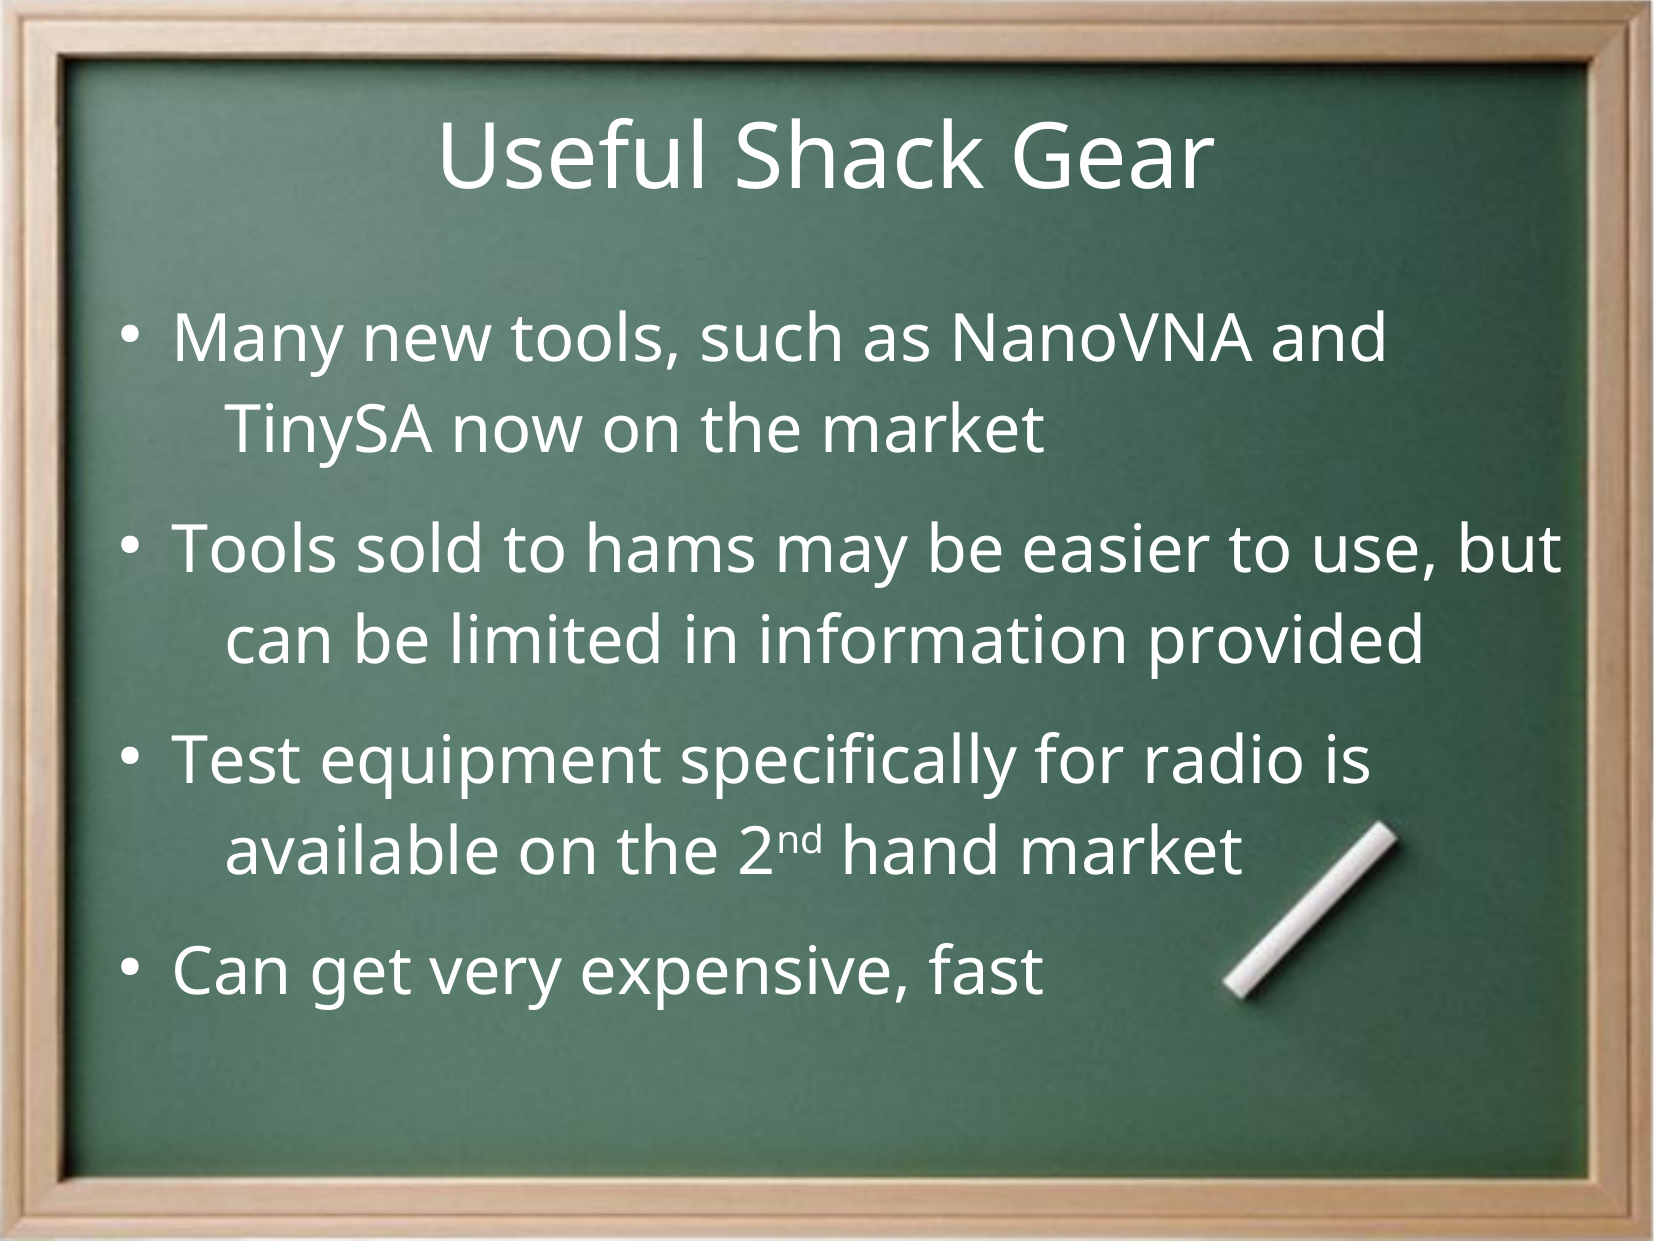

# Useful Shack Gear
Many new tools, such as NanoVNA and TinySA now on the market
Tools sold to hams may be easier to use, but can be limited in information provided
Test equipment specifically for radio is available on the 2nd hand market
Can get very expensive, fast